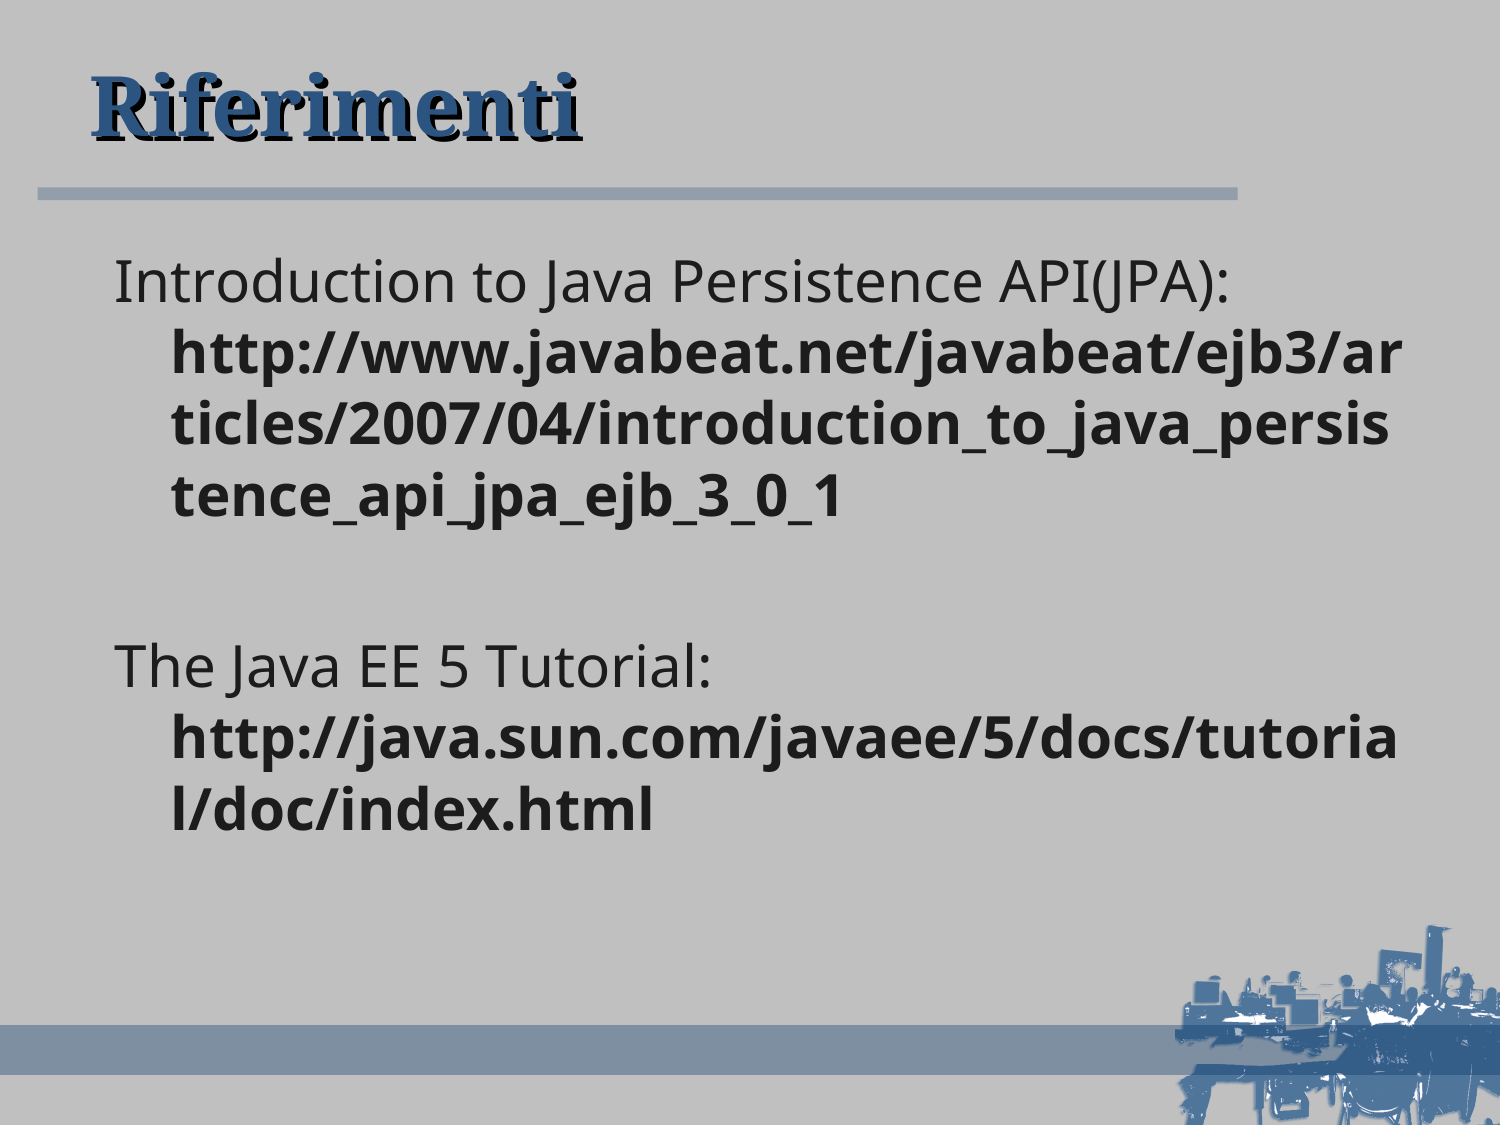

# Riferimenti
Introduction to Java Persistence API(JPA): http://www.javabeat.net/javabeat/ejb3/articles/2007/04/introduction_to_java_persistence_api_jpa_ejb_3_0_1
The Java EE 5 Tutorial: http://java.sun.com/javaee/5/docs/tutorial/doc/index.html